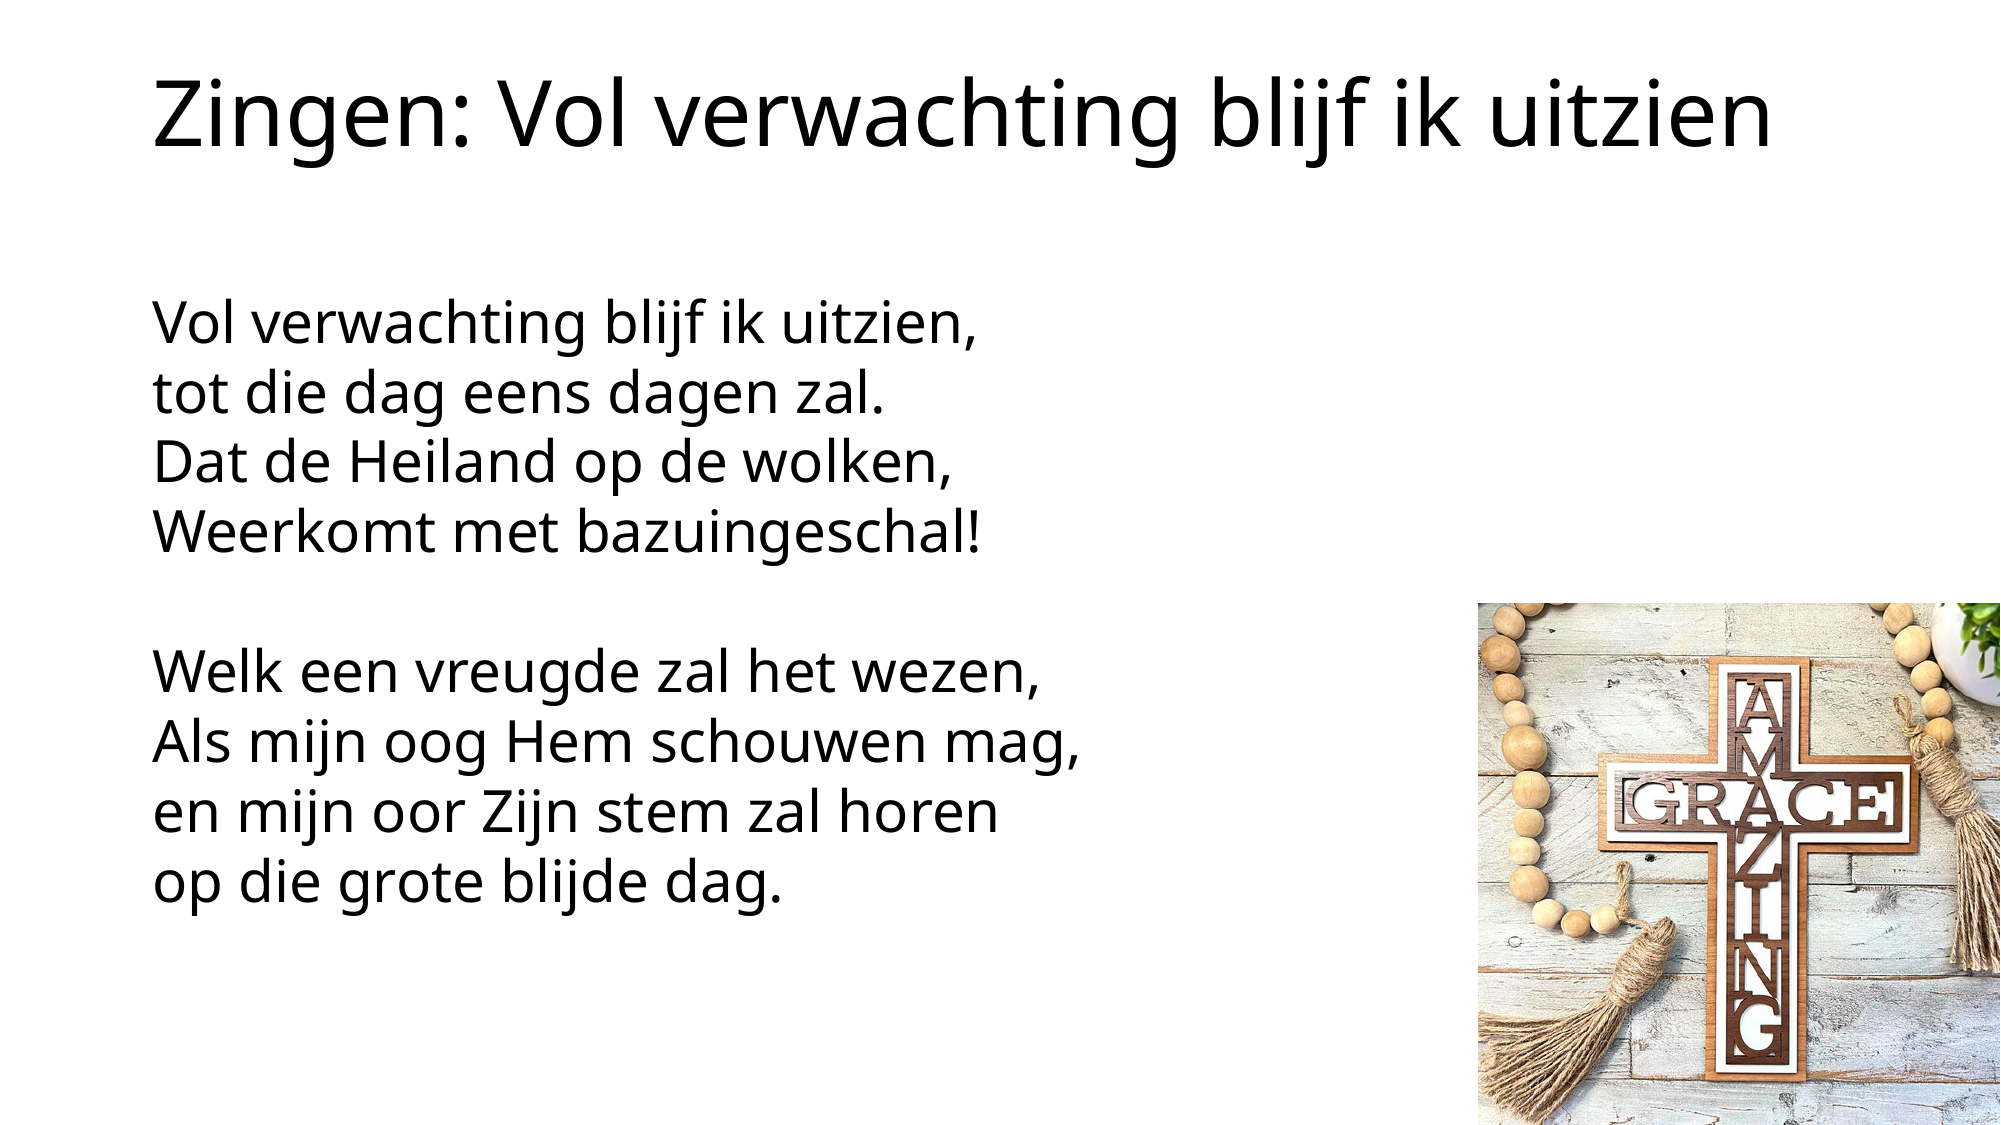

# Zingen: Vol verwachting blijf ik uitzien
Vol verwachting blijf ik uitzien,
tot die dag eens dagen zal.
Dat de Heiland op de wolken,
Weerkomt met bazuingeschal!
Welk een vreugde zal het wezen,
Als mijn oog Hem schouwen mag,
en mijn oor Zijn stem zal horen
op die grote blijde dag.